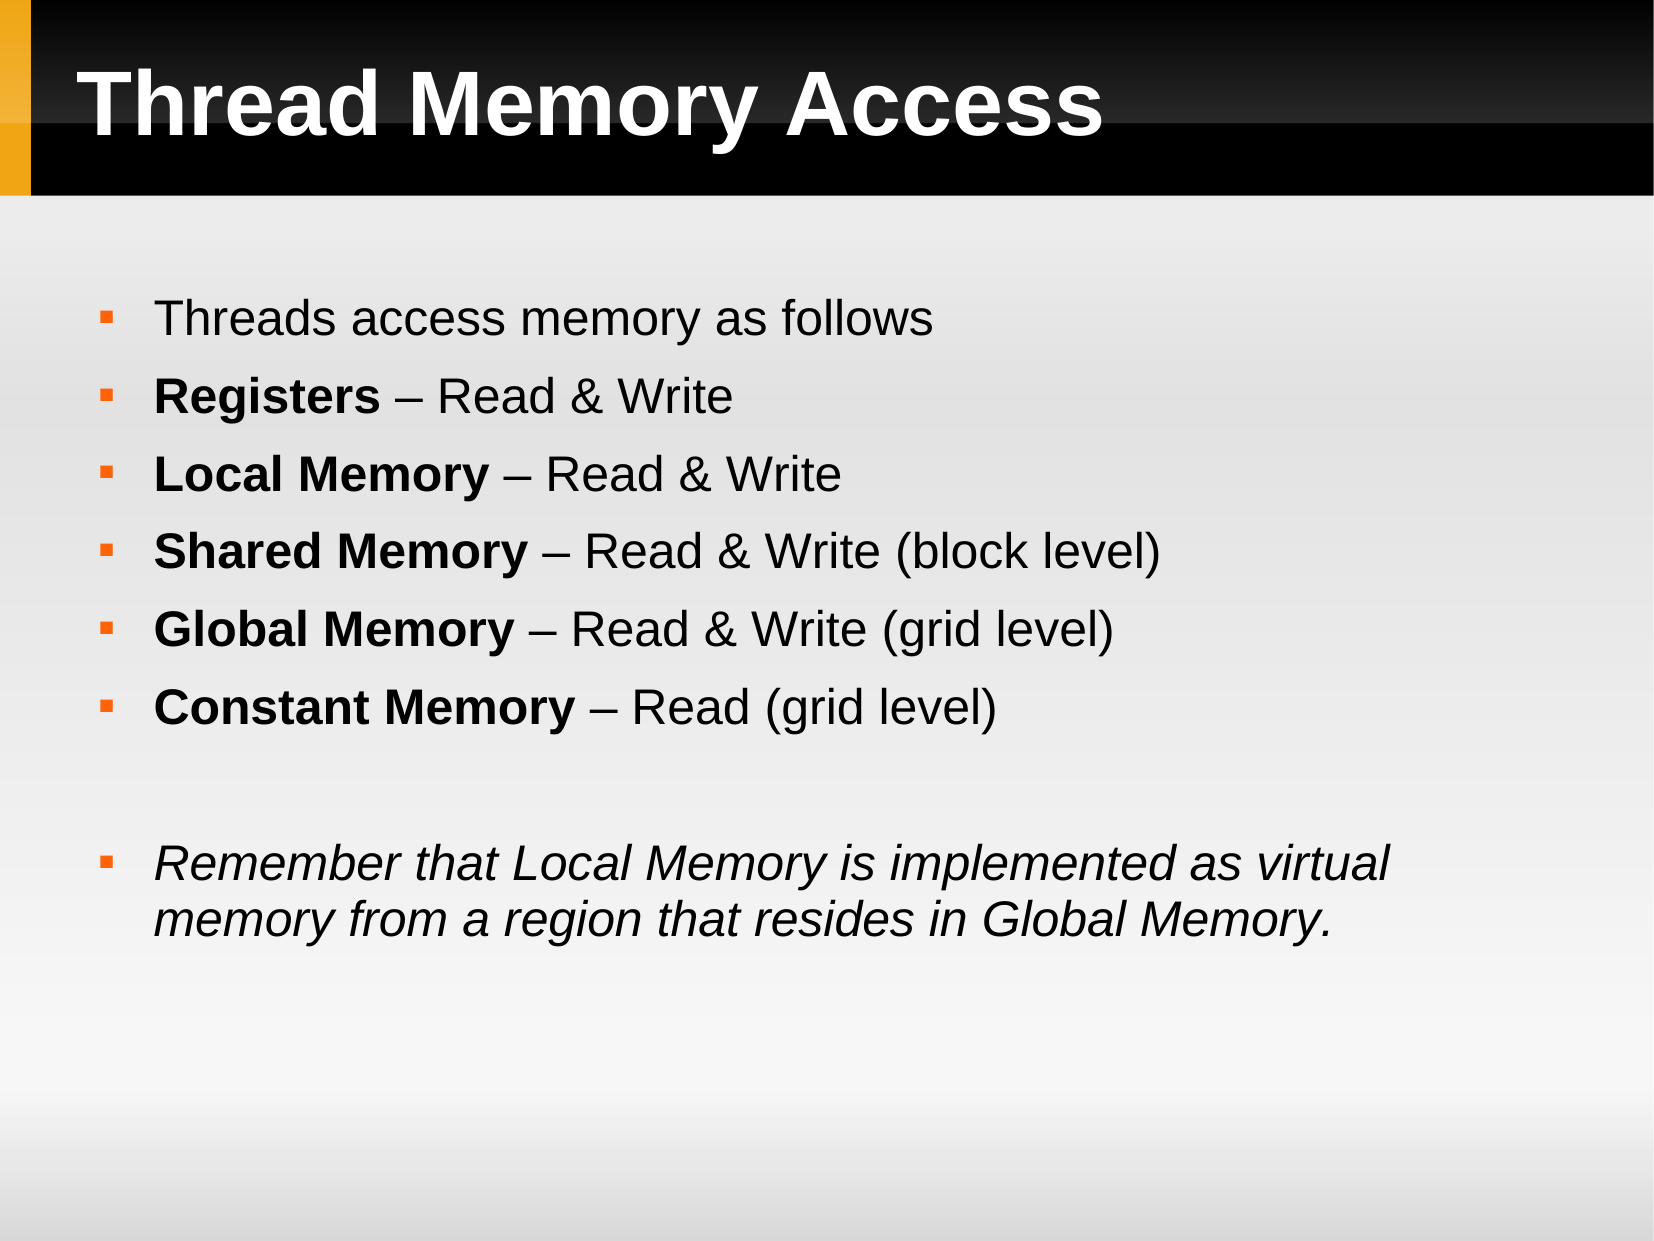

# Thread Memory Access
Threads access memory as follows
Registers – Read & Write
Local Memory – Read & Write
Shared Memory – Read & Write (block level)
Global Memory – Read & Write (grid level)
Constant Memory – Read (grid level)
Remember that Local Memory is implemented as virtual memory from a region that resides in Global Memory.